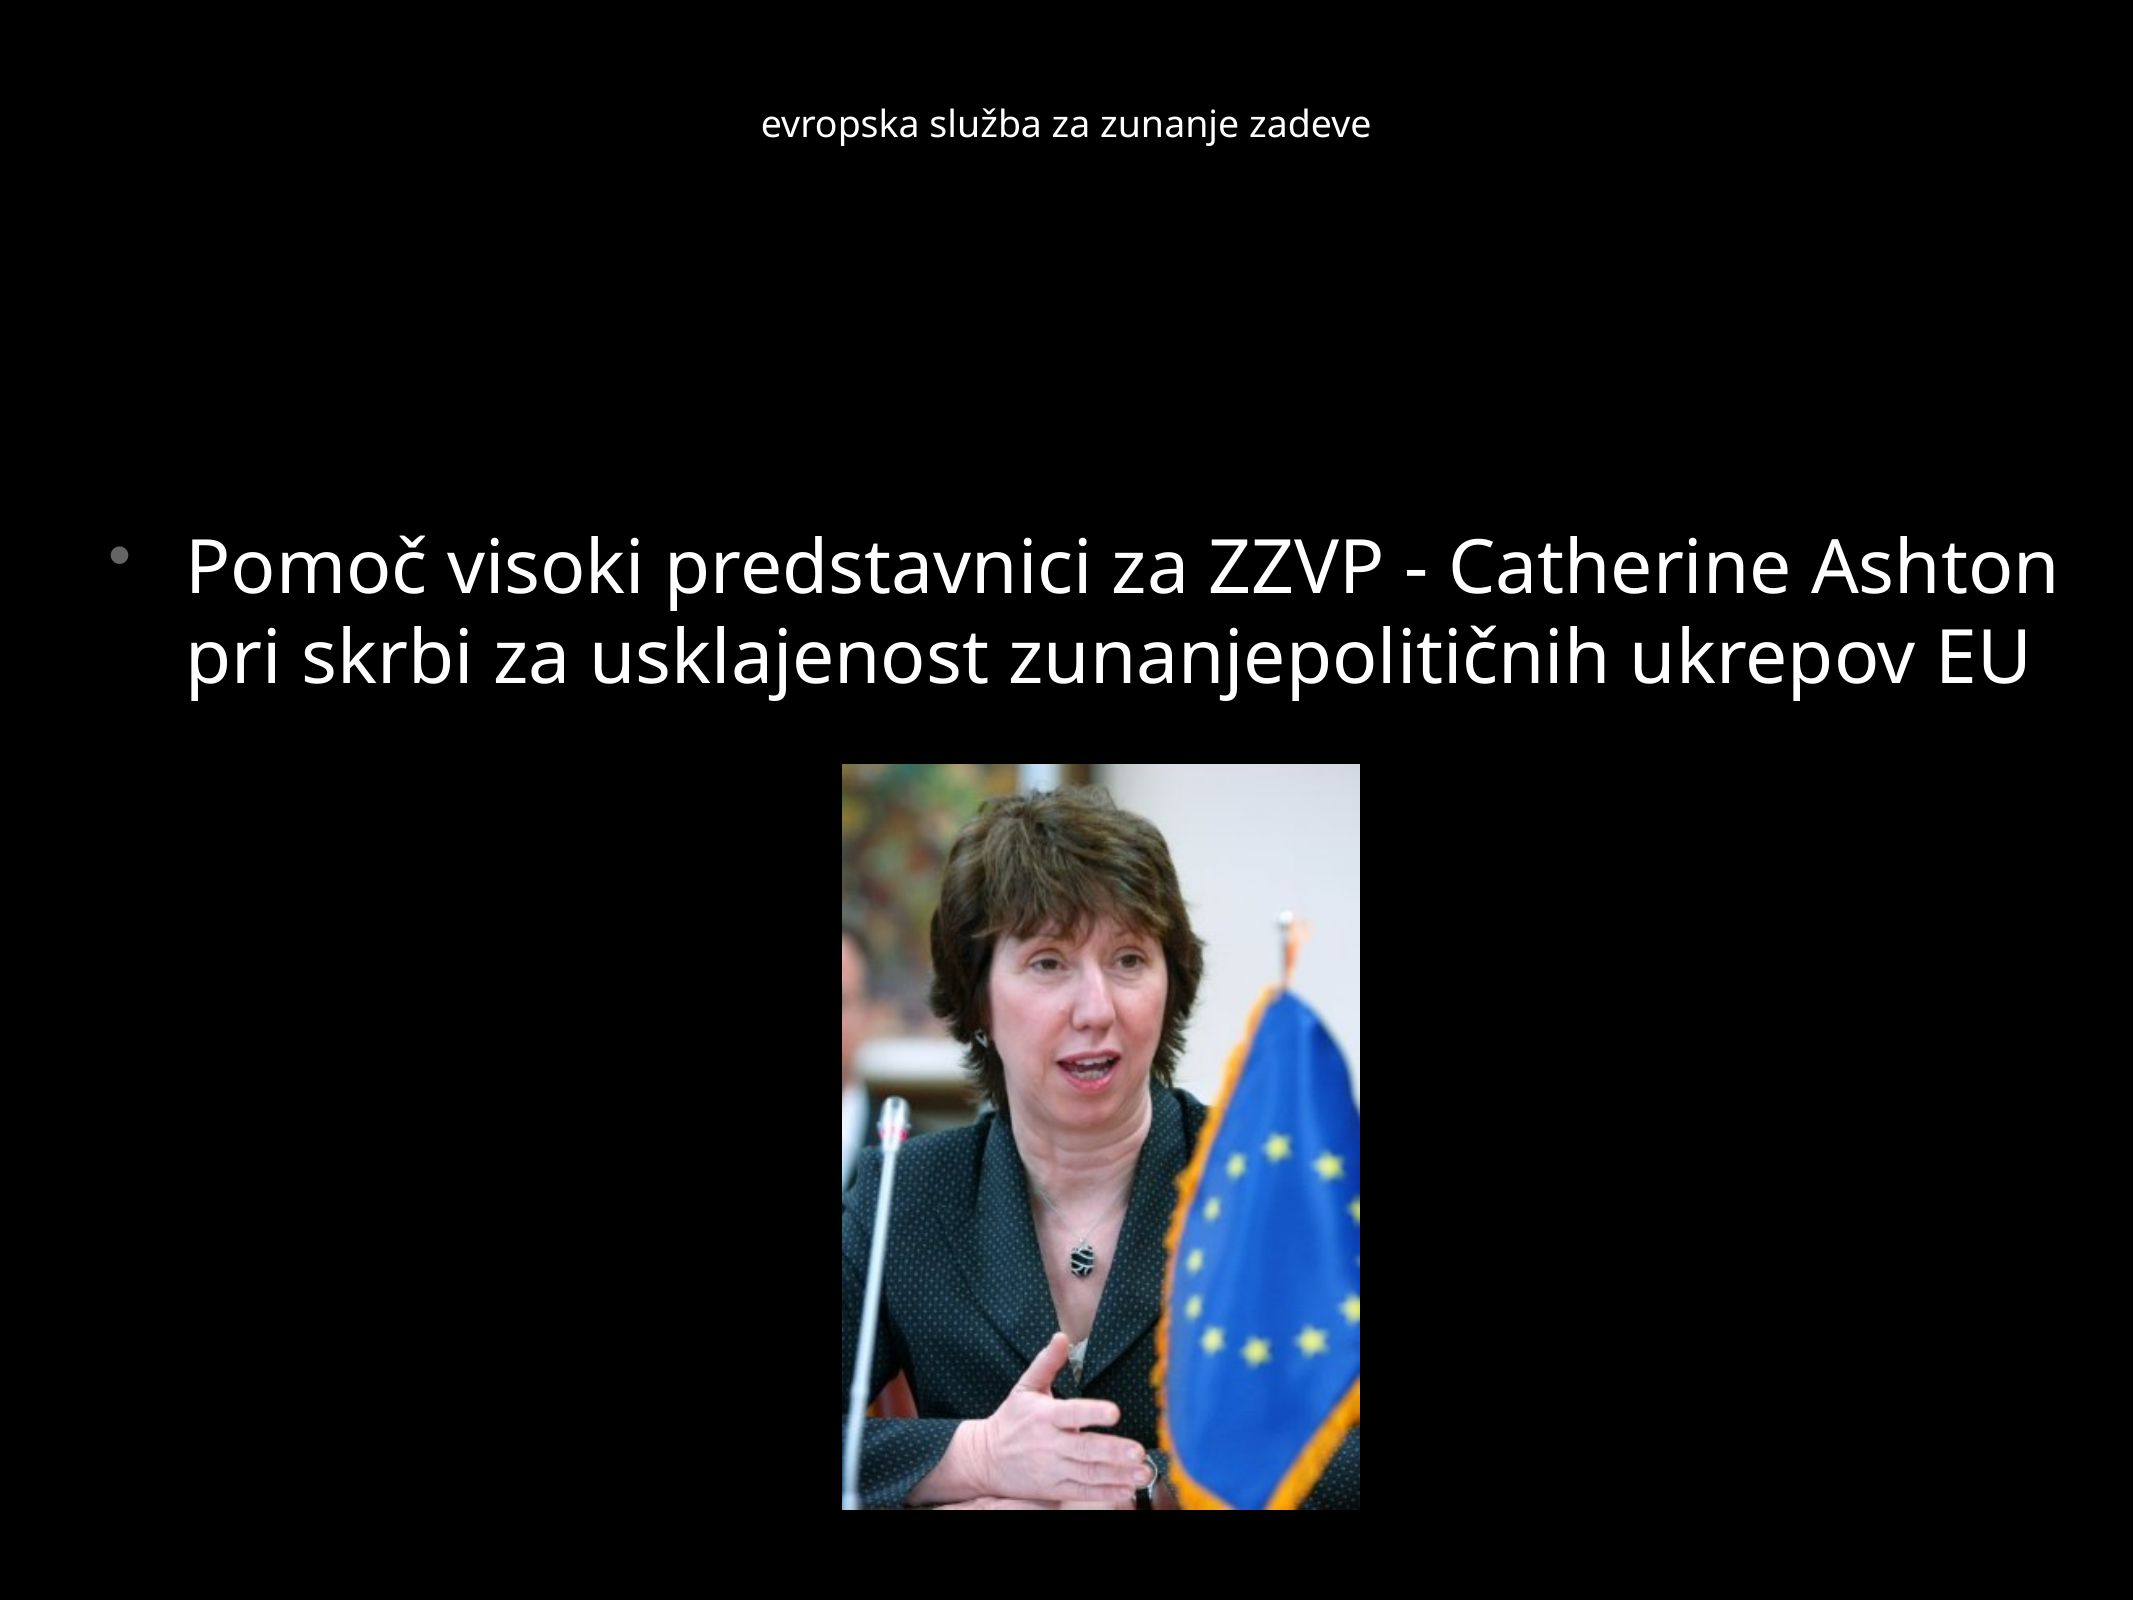

# evropska služba za zunanje zadeve
Pomoč visoki predstavnici za ZZVP - Catherine Ashton pri skrbi za usklajenost zunanjepolitičnih ukrepov EU